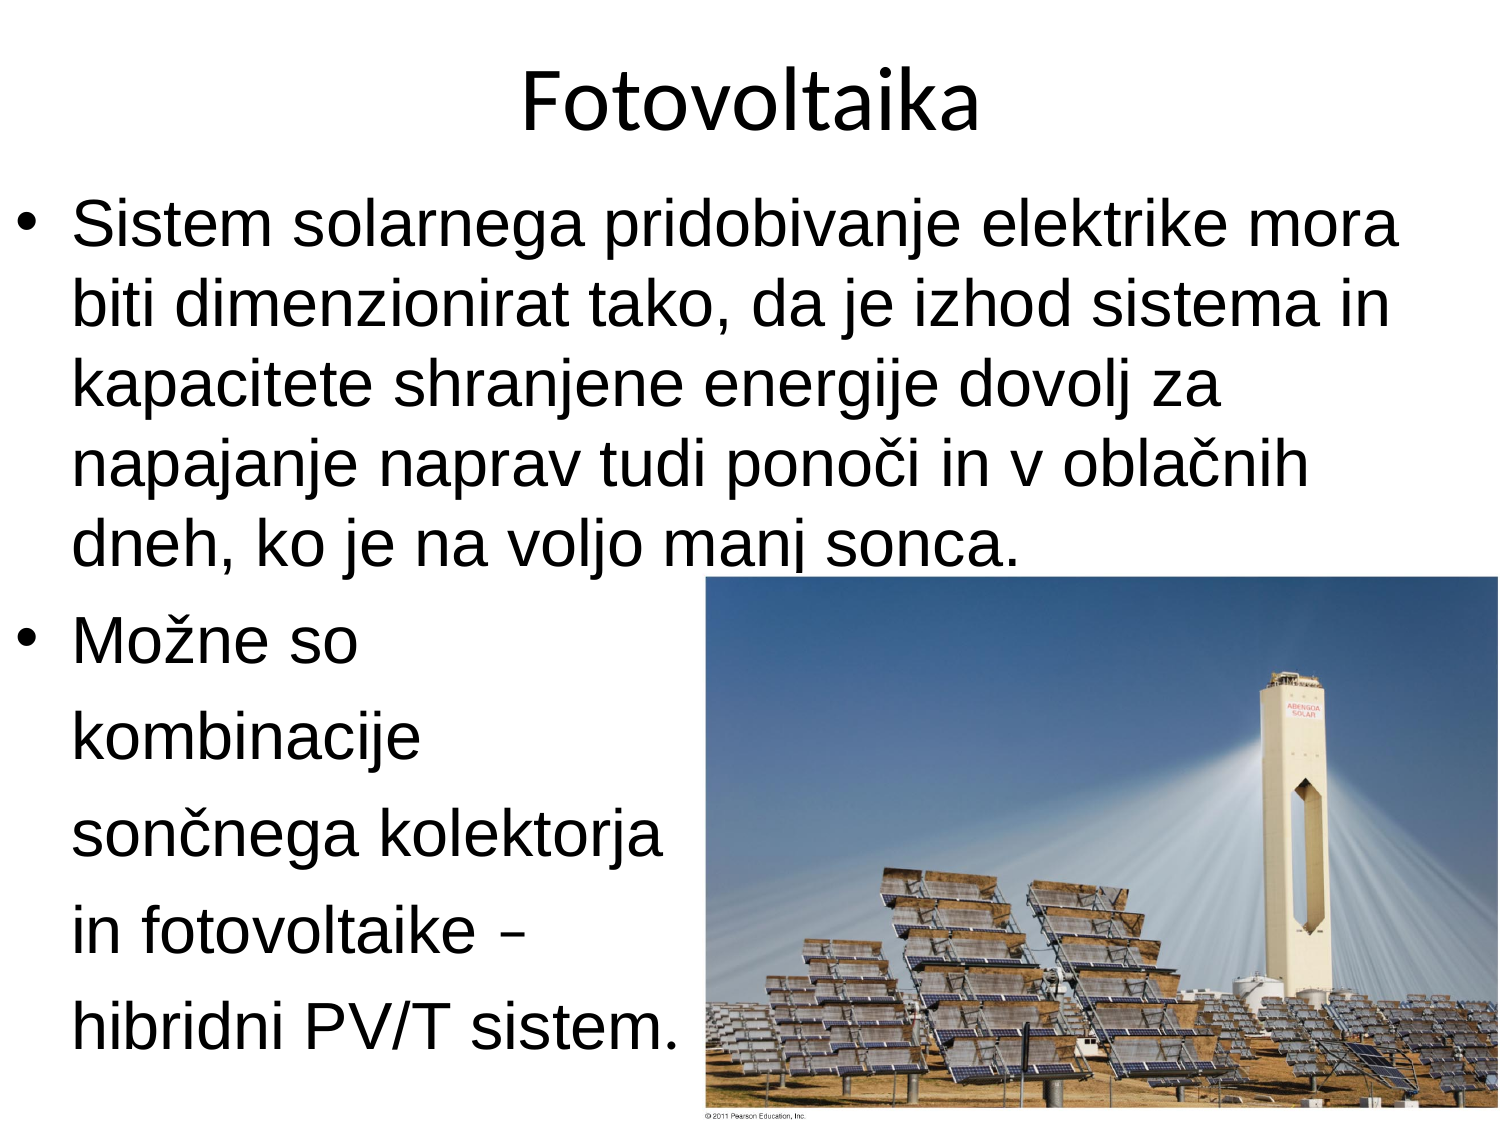

Fotovoltaika
Sistem solarnega pridobivanje elektrike mora biti dimenzionirat tako, da je izhod sistema in kapacitete shranjene energije dovolj za napajanje naprav tudi ponoči in v oblačnih dneh, ko je na voljo manj sonca.
Možne so
	kombinacije
	sončnega kolektorja
	in fotovoltaike –
	hibridni PV/T sistem.